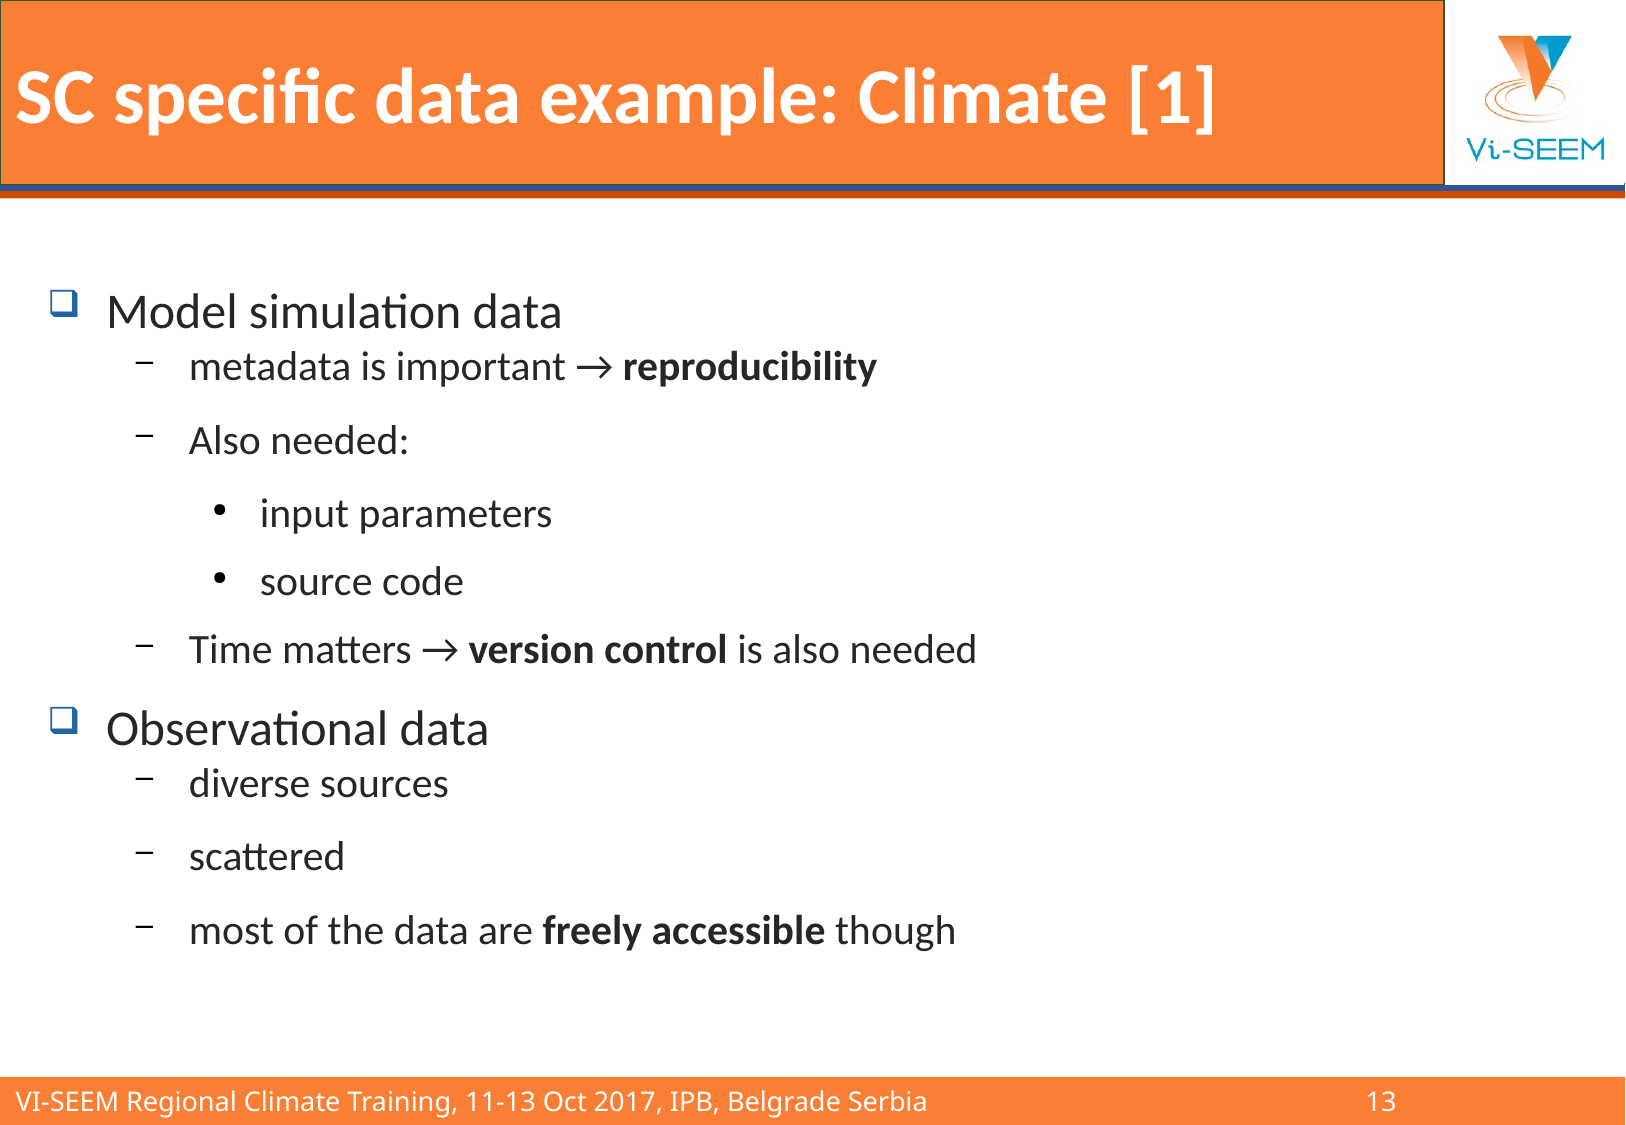

# SC specific data example: Climate [1]
Model simulation data
metadata is important → reproducibility
Also needed:
input parameters
source code
Time matters → version control is also needed
Observational data
diverse sources
scattered
most of the data are freely accessible though
VI-SEEM Regional Climate Training, 11-13 Oct 2017, IPB, Belgrade Serbia